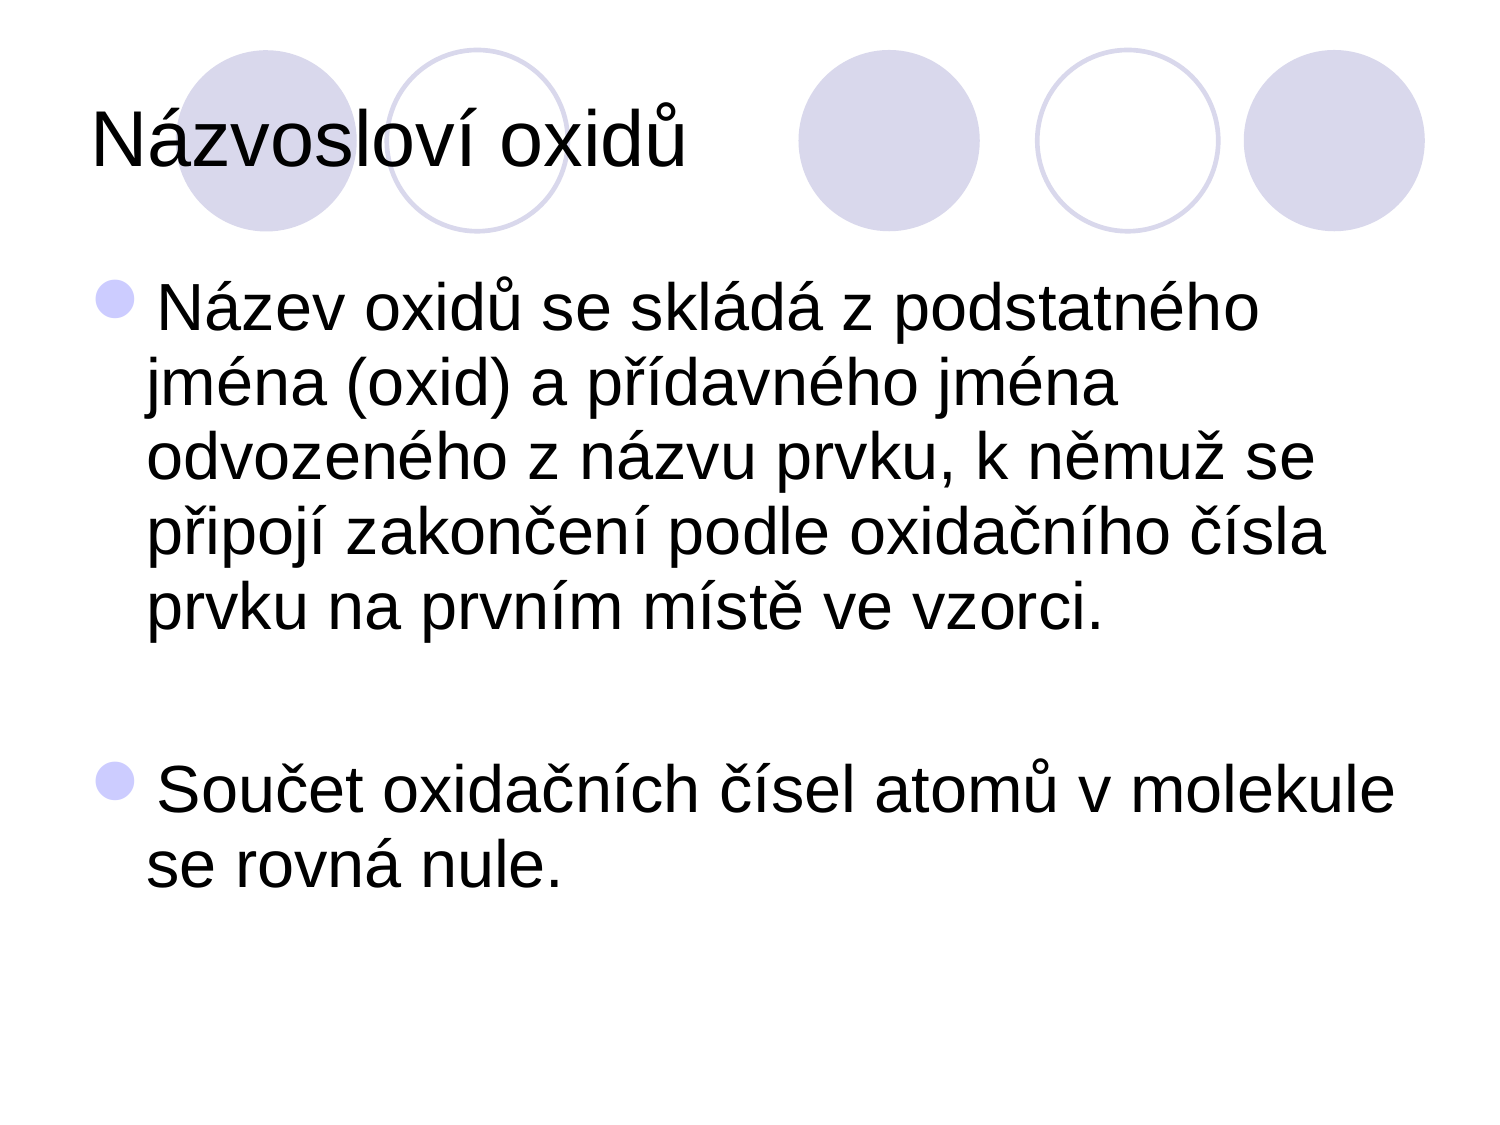

# Názvosloví oxidů
Název oxidů se skládá z podstatného jména (oxid) a přídavného jména odvozeného z názvu prvku, k němuž se připojí zakončení podle oxidačního čísla prvku na prvním místě ve vzorci.
Součet oxidačních čísel atomů v molekule se rovná nule.